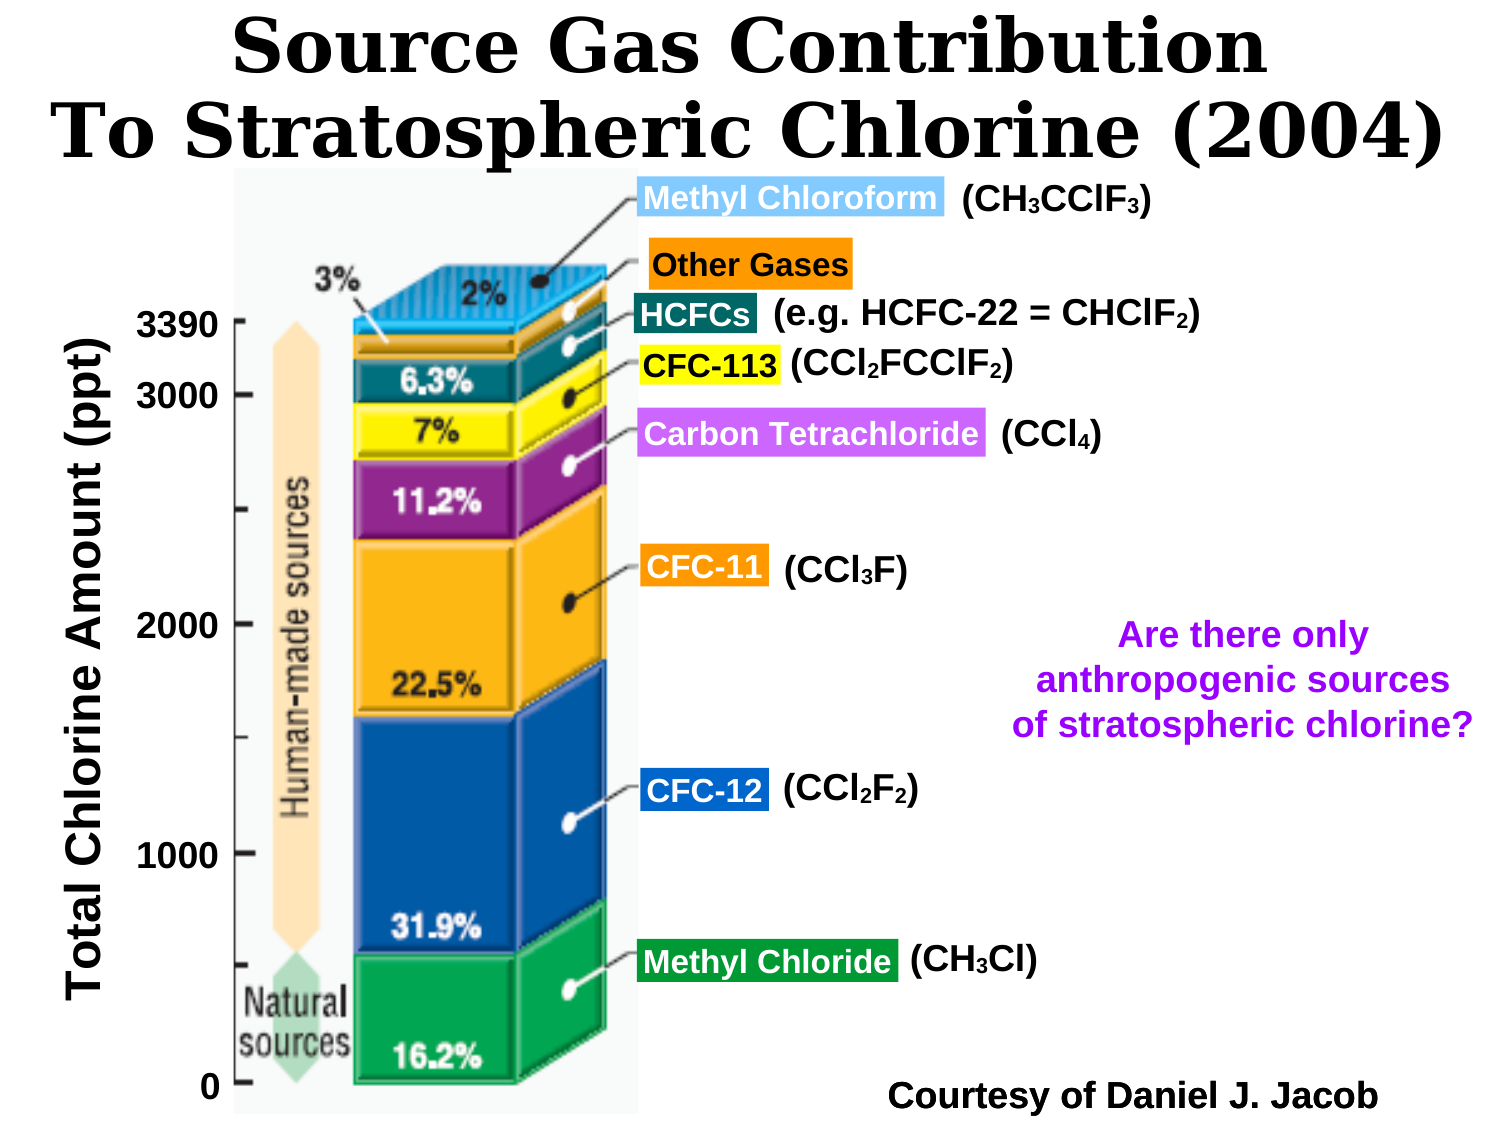

Source Gas Contribution
To Stratospheric Chlorine (2004)
(CH3CClF3)
Methyl Chloroform
Other Gases
(e.g. HCFC-22 = CHClF2)
3390
HCFCs
(CCl2FCClF2)
CFC-113
3000
(CCl4)
Carbon Tetrachloride
(CCl3F)
CFC-11
2000
Are there only
anthropogenic sources
 of stratospheric chlorine?
Total Chlorine Amount (ppt)
(CCl2F2)
(CCl2F2)
CFC-12
1000
(CH3Cl)
Methyl Chloride
0
Courtesy of Daniel J. Jacob
Courtesy of Daniel J. Jacob